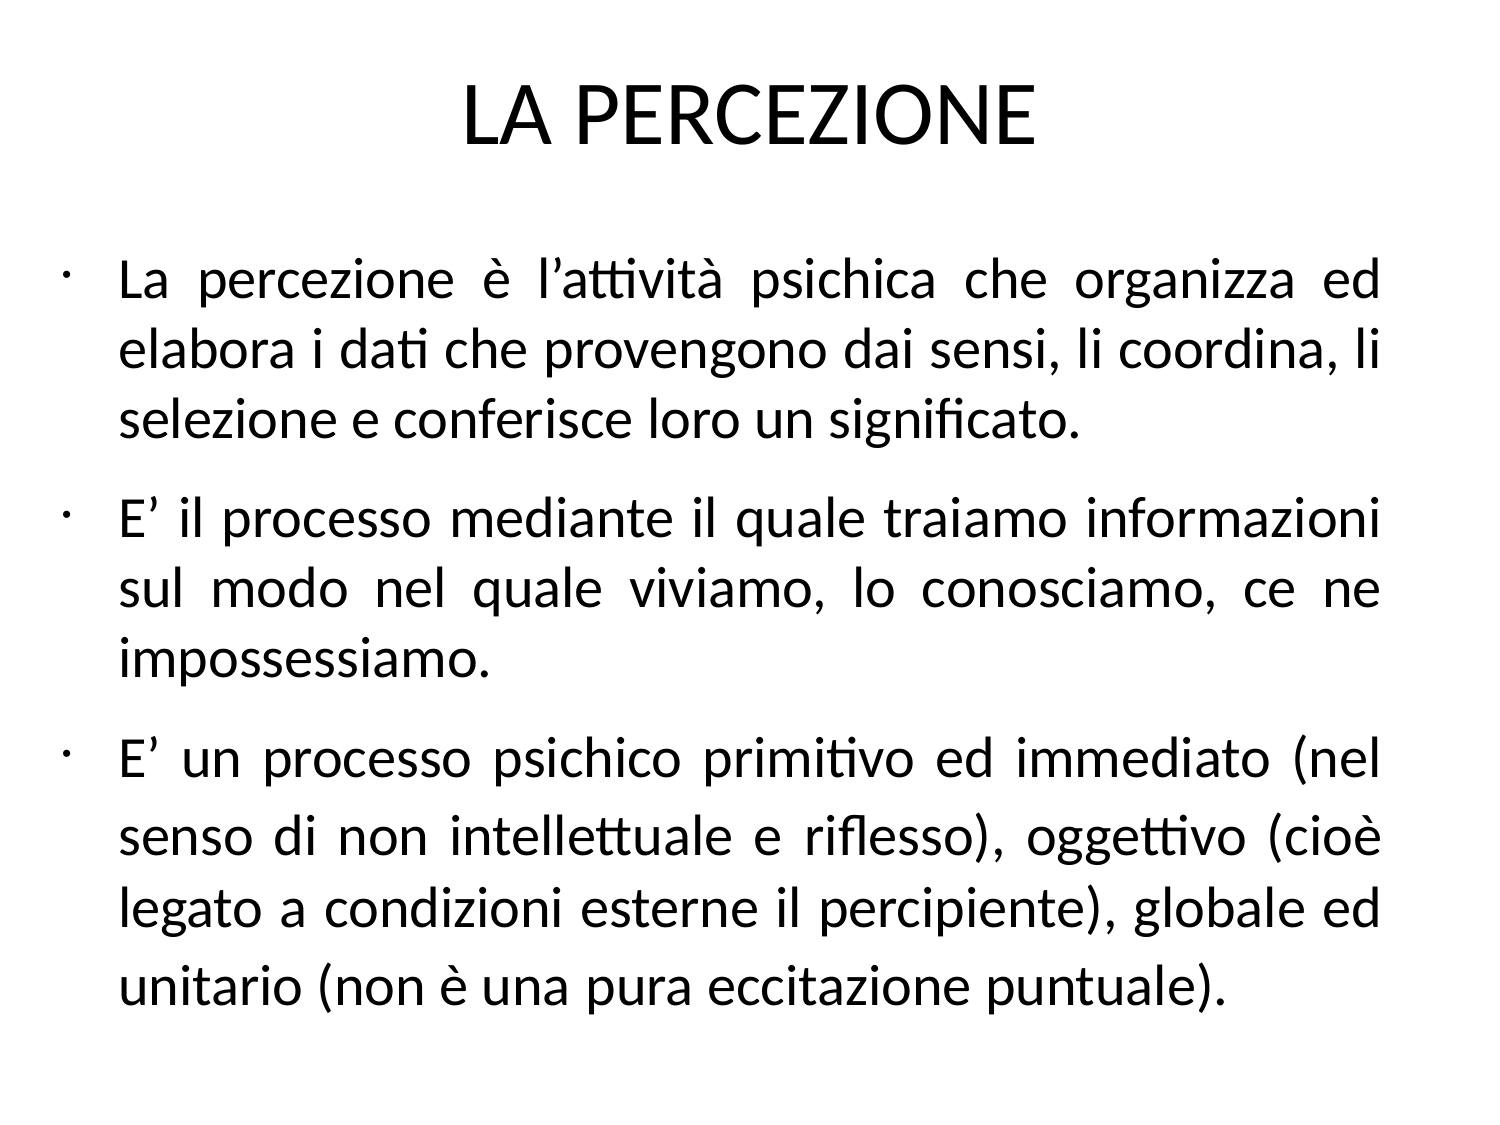

# LA PERCEZIONE
La percezione è l’attività psichica che organizza ed elabora i dati che provengono dai sensi, li coordina, li selezione e conferisce loro un significato.
E’ il processo mediante il quale traiamo informazioni sul modo nel quale viviamo, lo conosciamo, ce ne impossessiamo.
E’ un processo psichico primitivo ed immediato (nel senso di non intellettuale e riflesso), oggettivo (cioè legato a condizioni esterne il percipiente), globale ed unitario (non è una pura eccitazione puntuale).